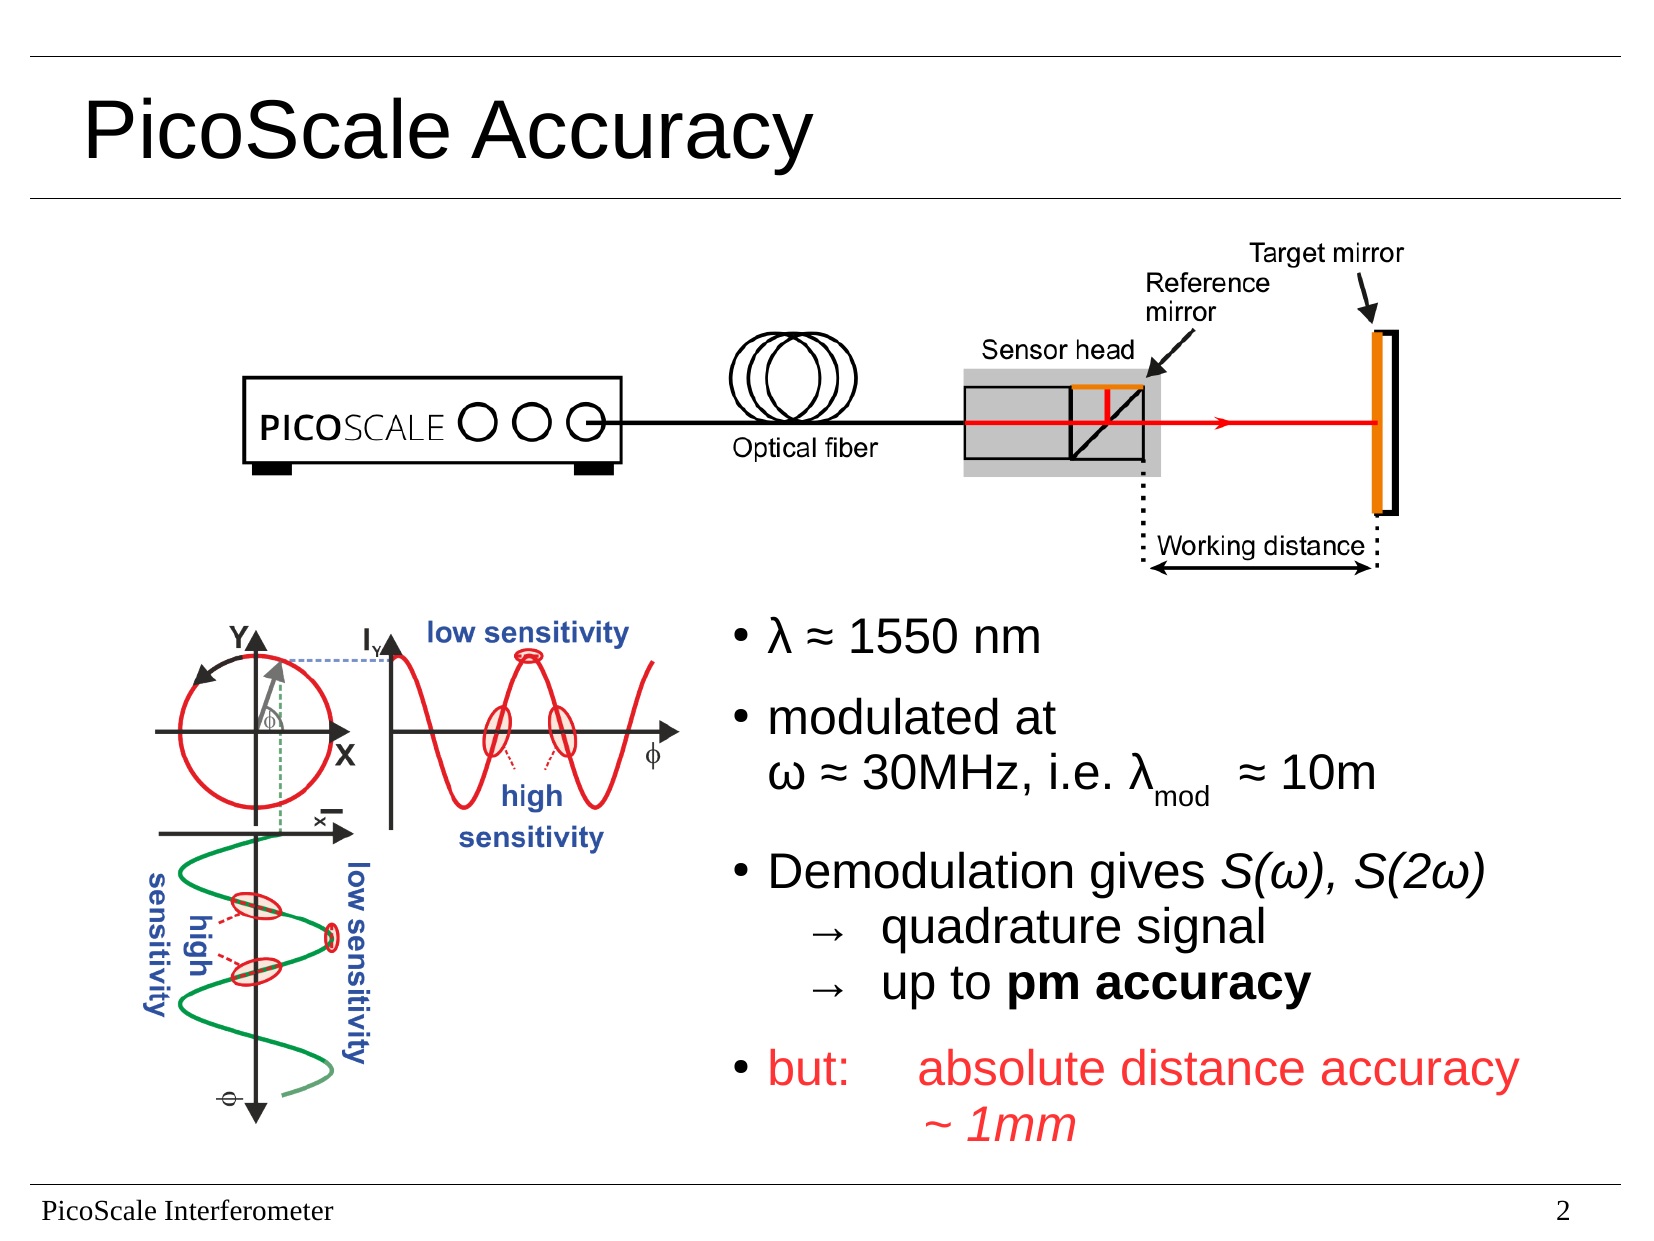

# PicoScale Accuracy
λ ≈ 1550 nm
modulated at
ω ≈ 30MHz, i.e. λmod ≈ 10m
Demodulation gives S(ω), S(2ω)
→ quadrature signal
→ up to pm accuracy
but: 	absolute distance accuracy
 ~ 1mm
PicoScale Interferometer
2